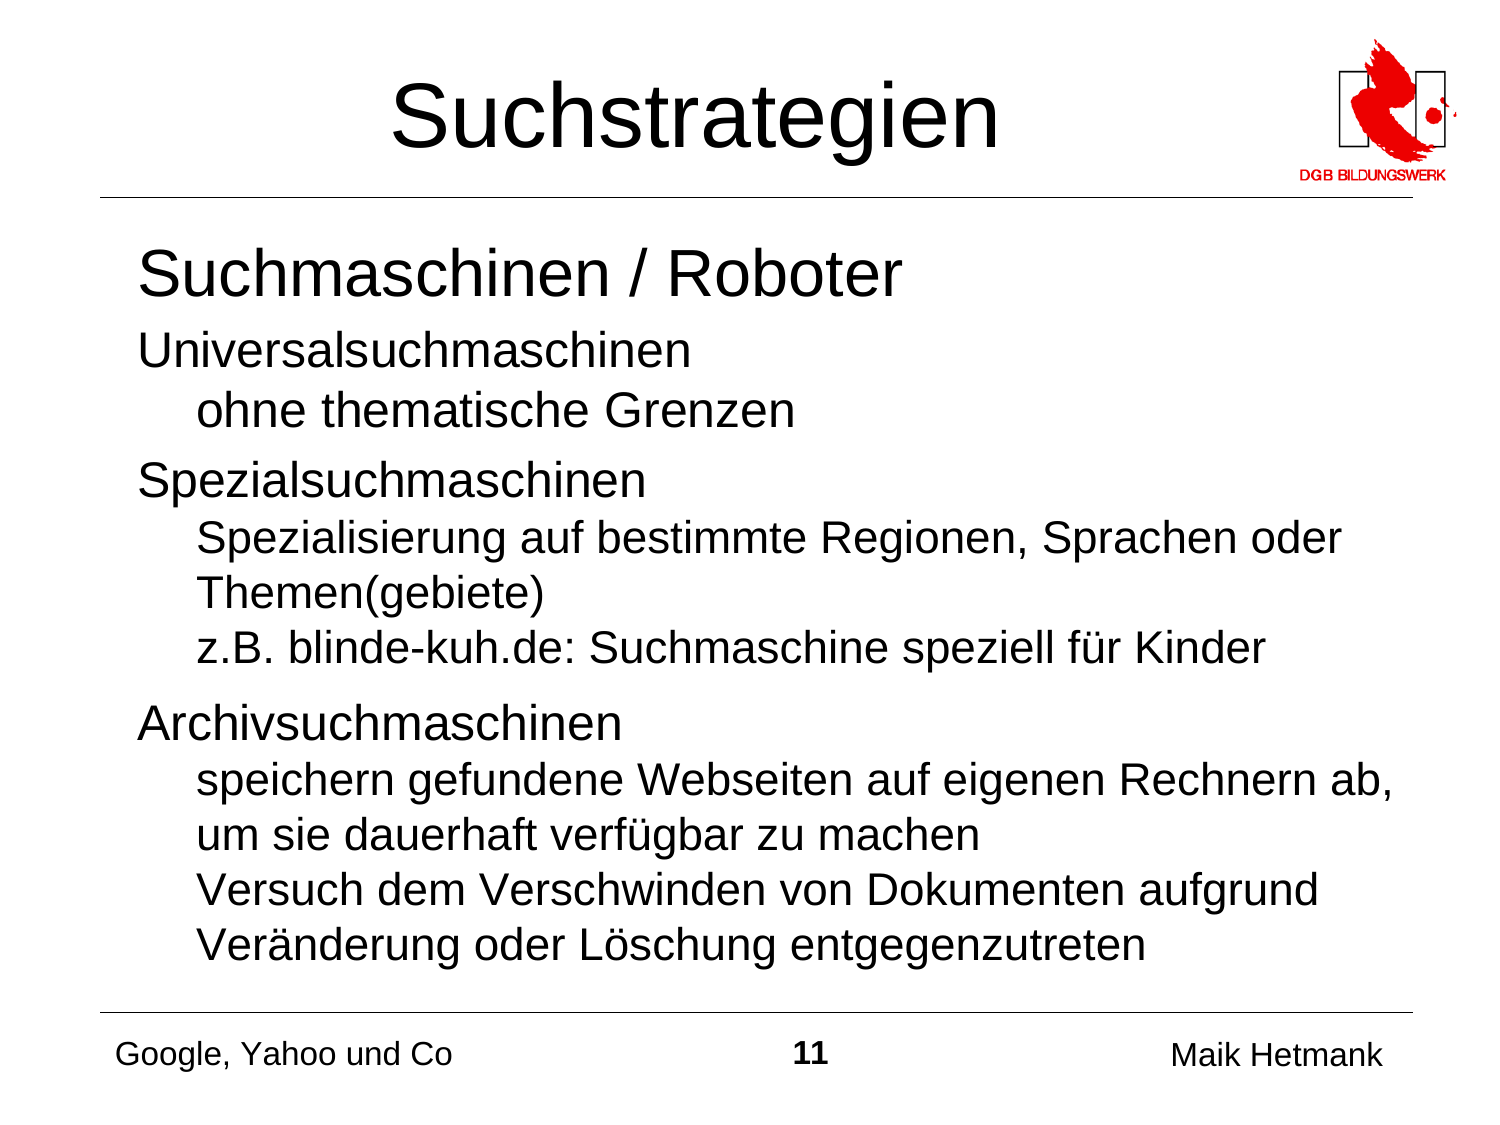

# Suchstrategien
Suchmaschinen / Roboter
Universalsuchmaschinen
ohne thematische Grenzen
Spezialsuchmaschinen
Spezialisierung auf bestimmte Regionen, Sprachen oder Themen(gebiete)
z.B. blinde-kuh.de: Suchmaschine speziell für Kinder
Archivsuchmaschinen
speichern gefundene Webseiten auf eigenen Rechnern ab, um sie dauerhaft verfügbar zu machen
Versuch dem Verschwinden von Dokumenten aufgrund Veränderung oder Löschung entgegenzutreten